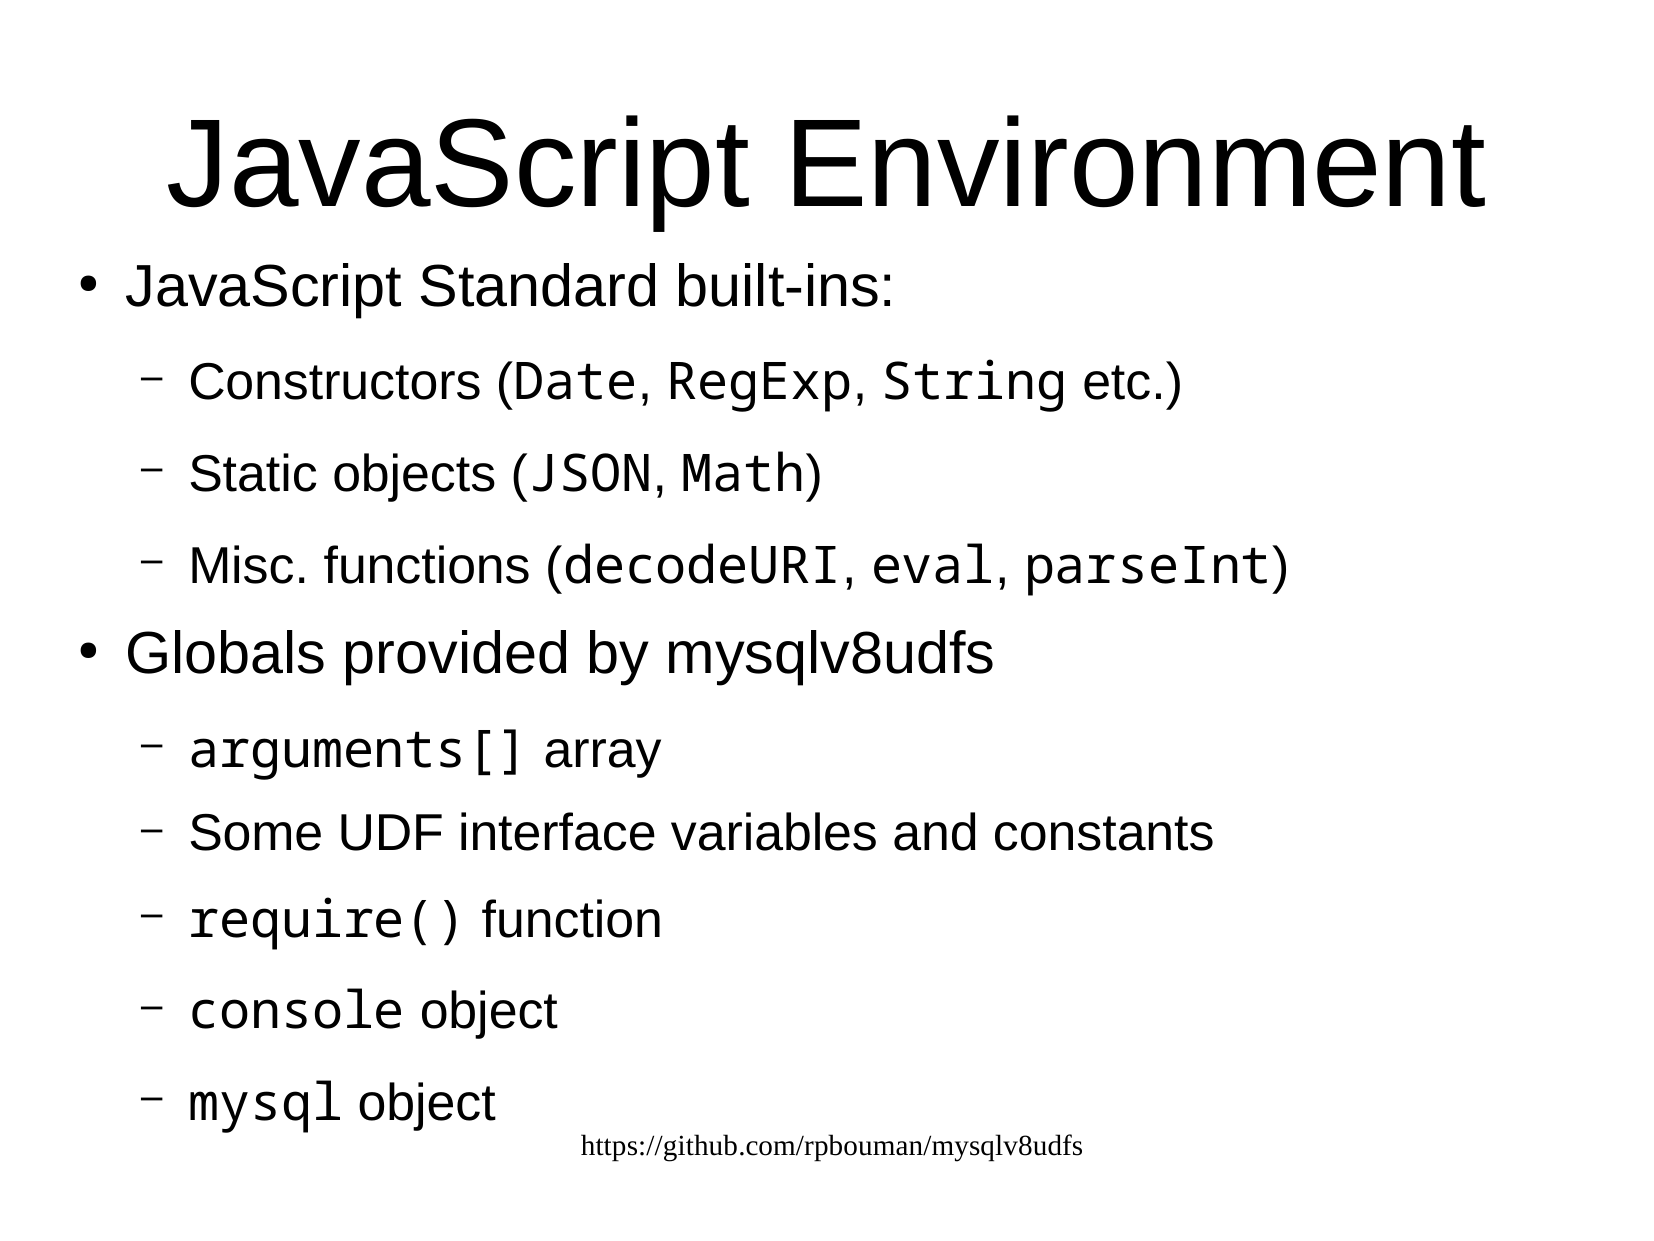

# JavaScript Environment
JavaScript Standard built-ins:
Constructors (Date, RegExp, String etc.)
Static objects (JSON, Math)
Misc. functions (decodeURI, eval, parseInt)
Globals provided by mysqlv8udfs
arguments[] array
Some UDF interface variables and constants
require() function
console object
mysql object